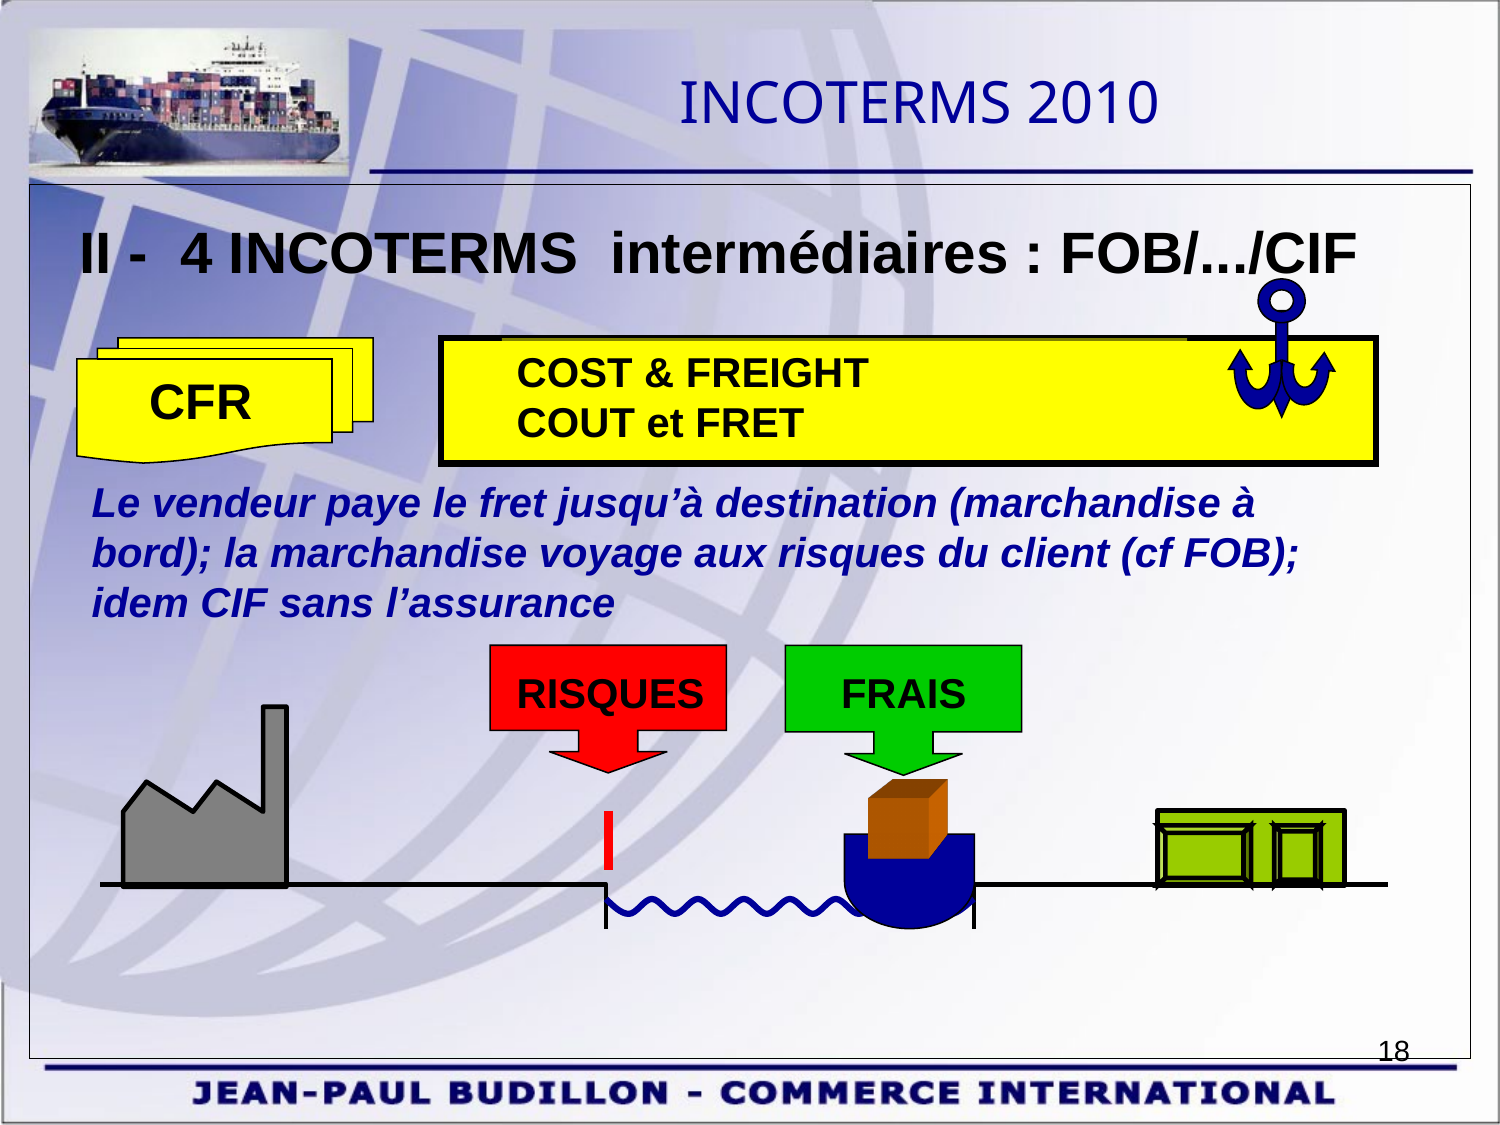

INCOTERMS 2010
# II - 4 INCOTERMS  intermédiaires : FOB/.../CIF
COST & FREIGHT
COUT et FRET
CFR
Le vendeur paye le fret jusqu’à destination (marchandise à bord); la marchandise voyage aux risques du client (cf FOB);
idem CIF sans l’assurance
RISQUES
FRAIS
18